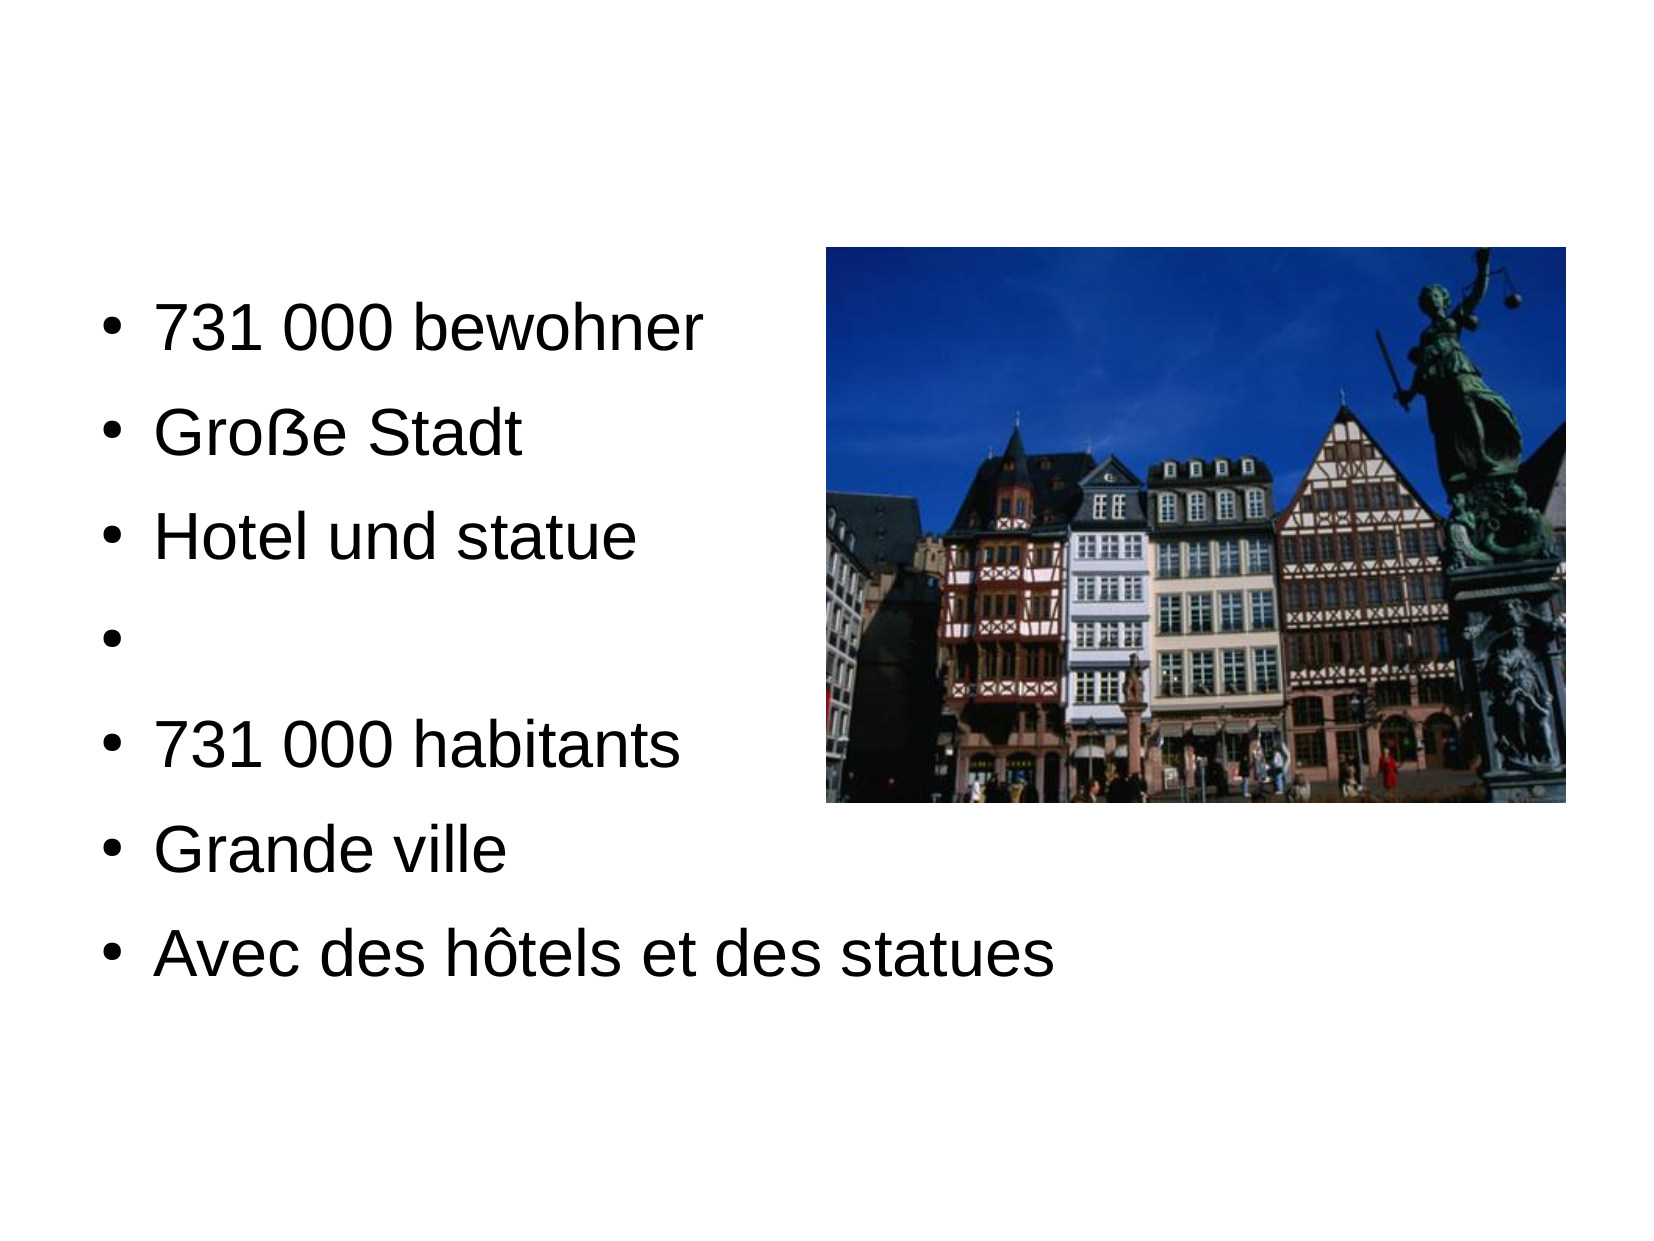

#
731 000 bewohner
Groẞe Stadt
Hotel und statue
731 000 habitants
Grande ville
Avec des hôtels et des statues